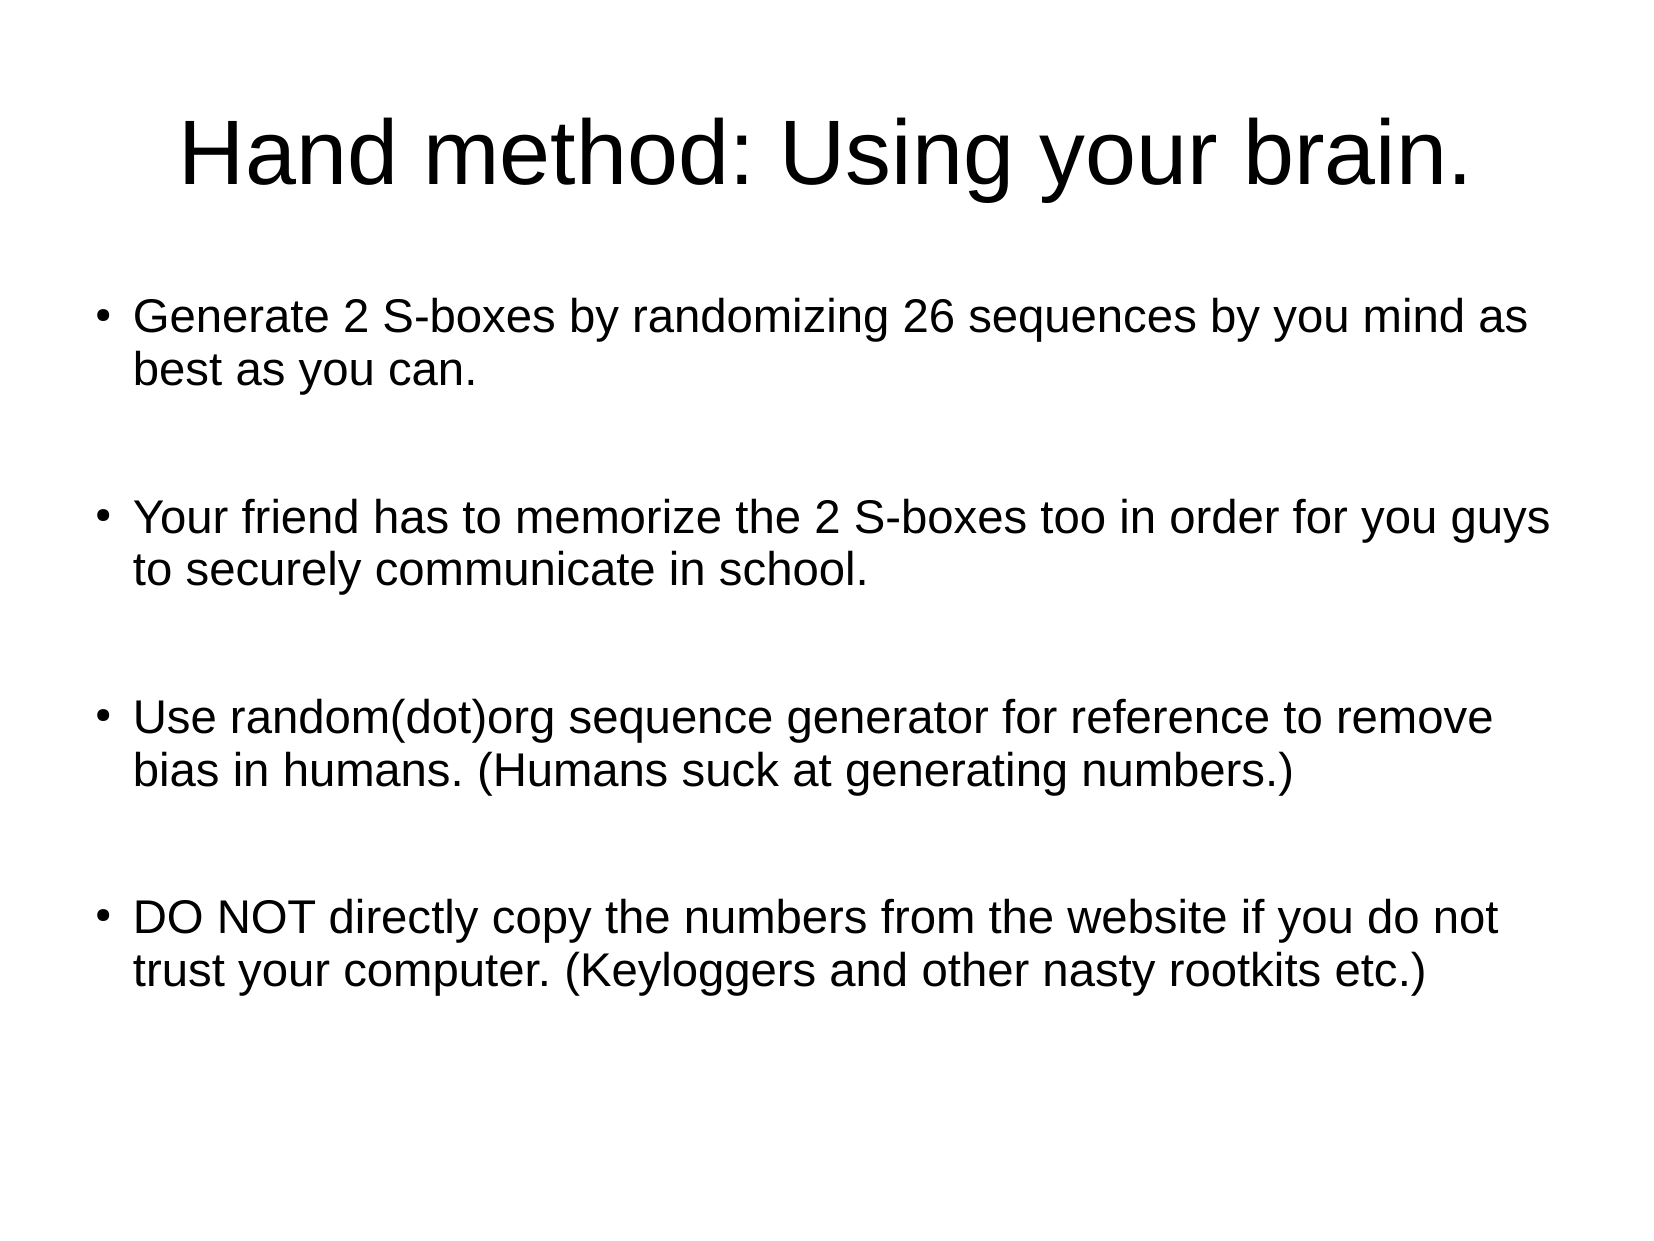

# Hand method: Using your brain.
Generate 2 S-boxes by randomizing 26 sequences by you mind as best as you can.
Your friend has to memorize the 2 S-boxes too in order for you guys to securely communicate in school.
Use random(dot)org sequence generator for reference to remove bias in humans. (Humans suck at generating numbers.)
DO NOT directly copy the numbers from the website if you do not trust your computer. (Keyloggers and other nasty rootkits etc.)